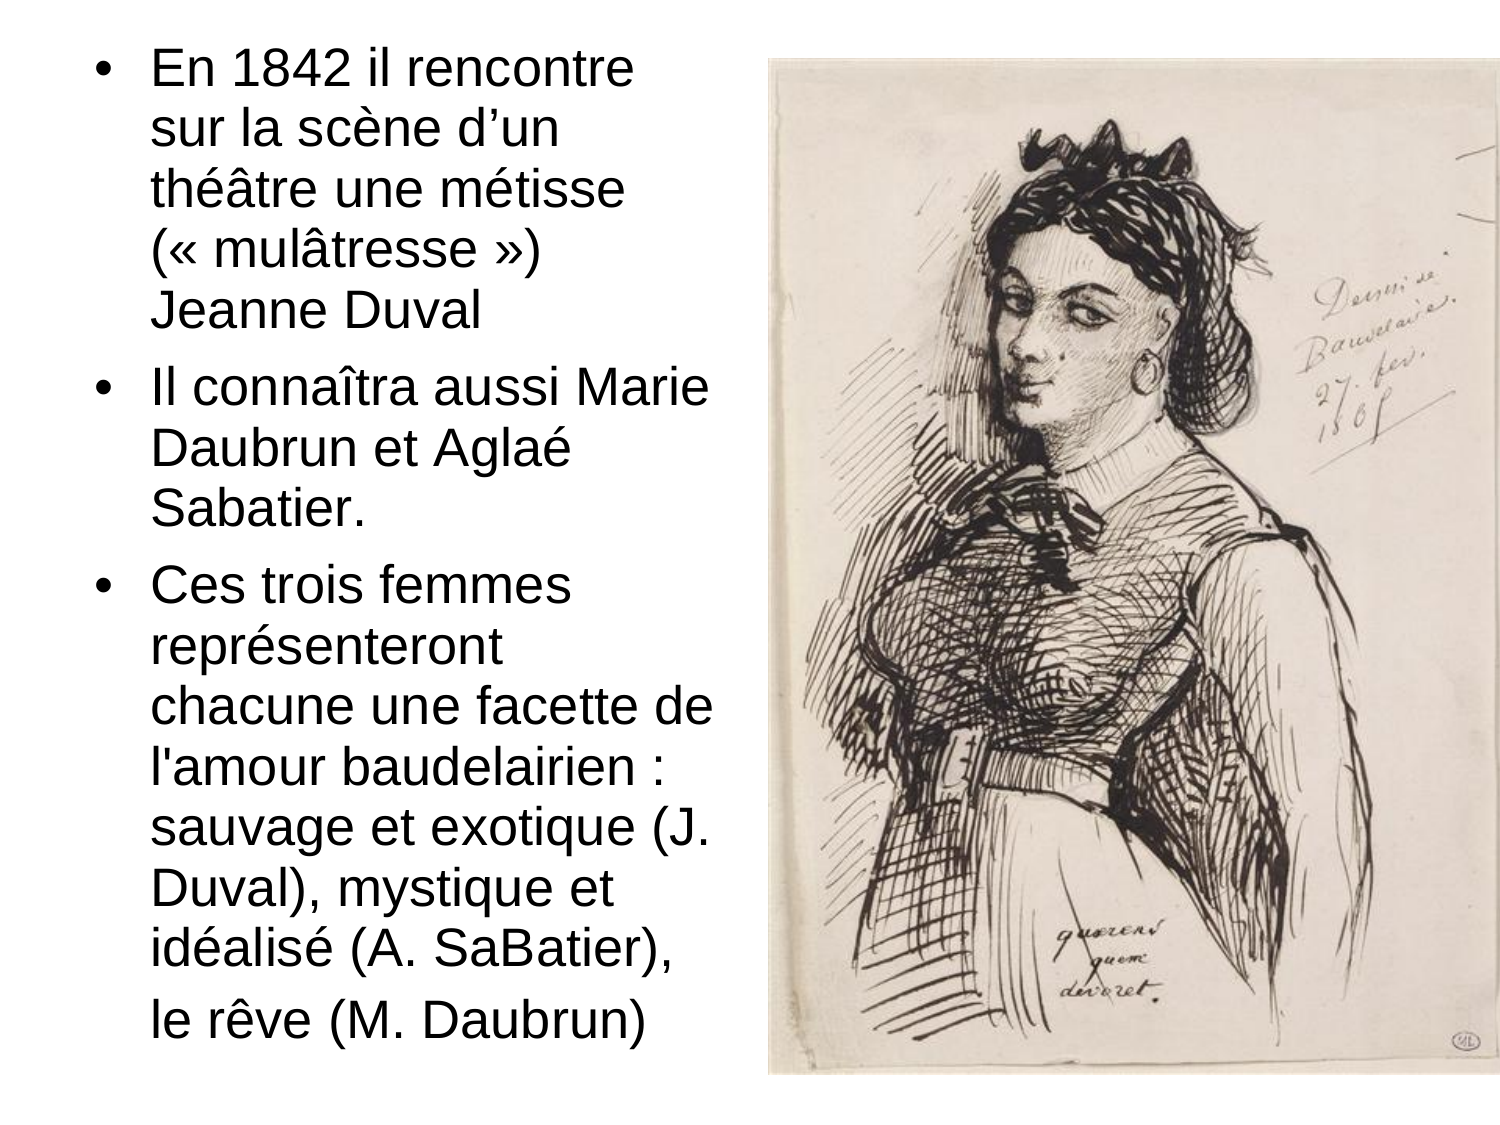

# En 1842 il rencontre sur la scène d’un théâtre une métisse (« mulâtresse ») Jeanne Duval
Il connaîtra aussi Marie Daubrun et Aglaé Sabatier.
Ces trois femmes représenteront chacune une facette de l'amour baudelairien : sauvage et exotique (J. Duval), mystique et idéalisé (A. SaBatier), le rêve (M. Daubrun)